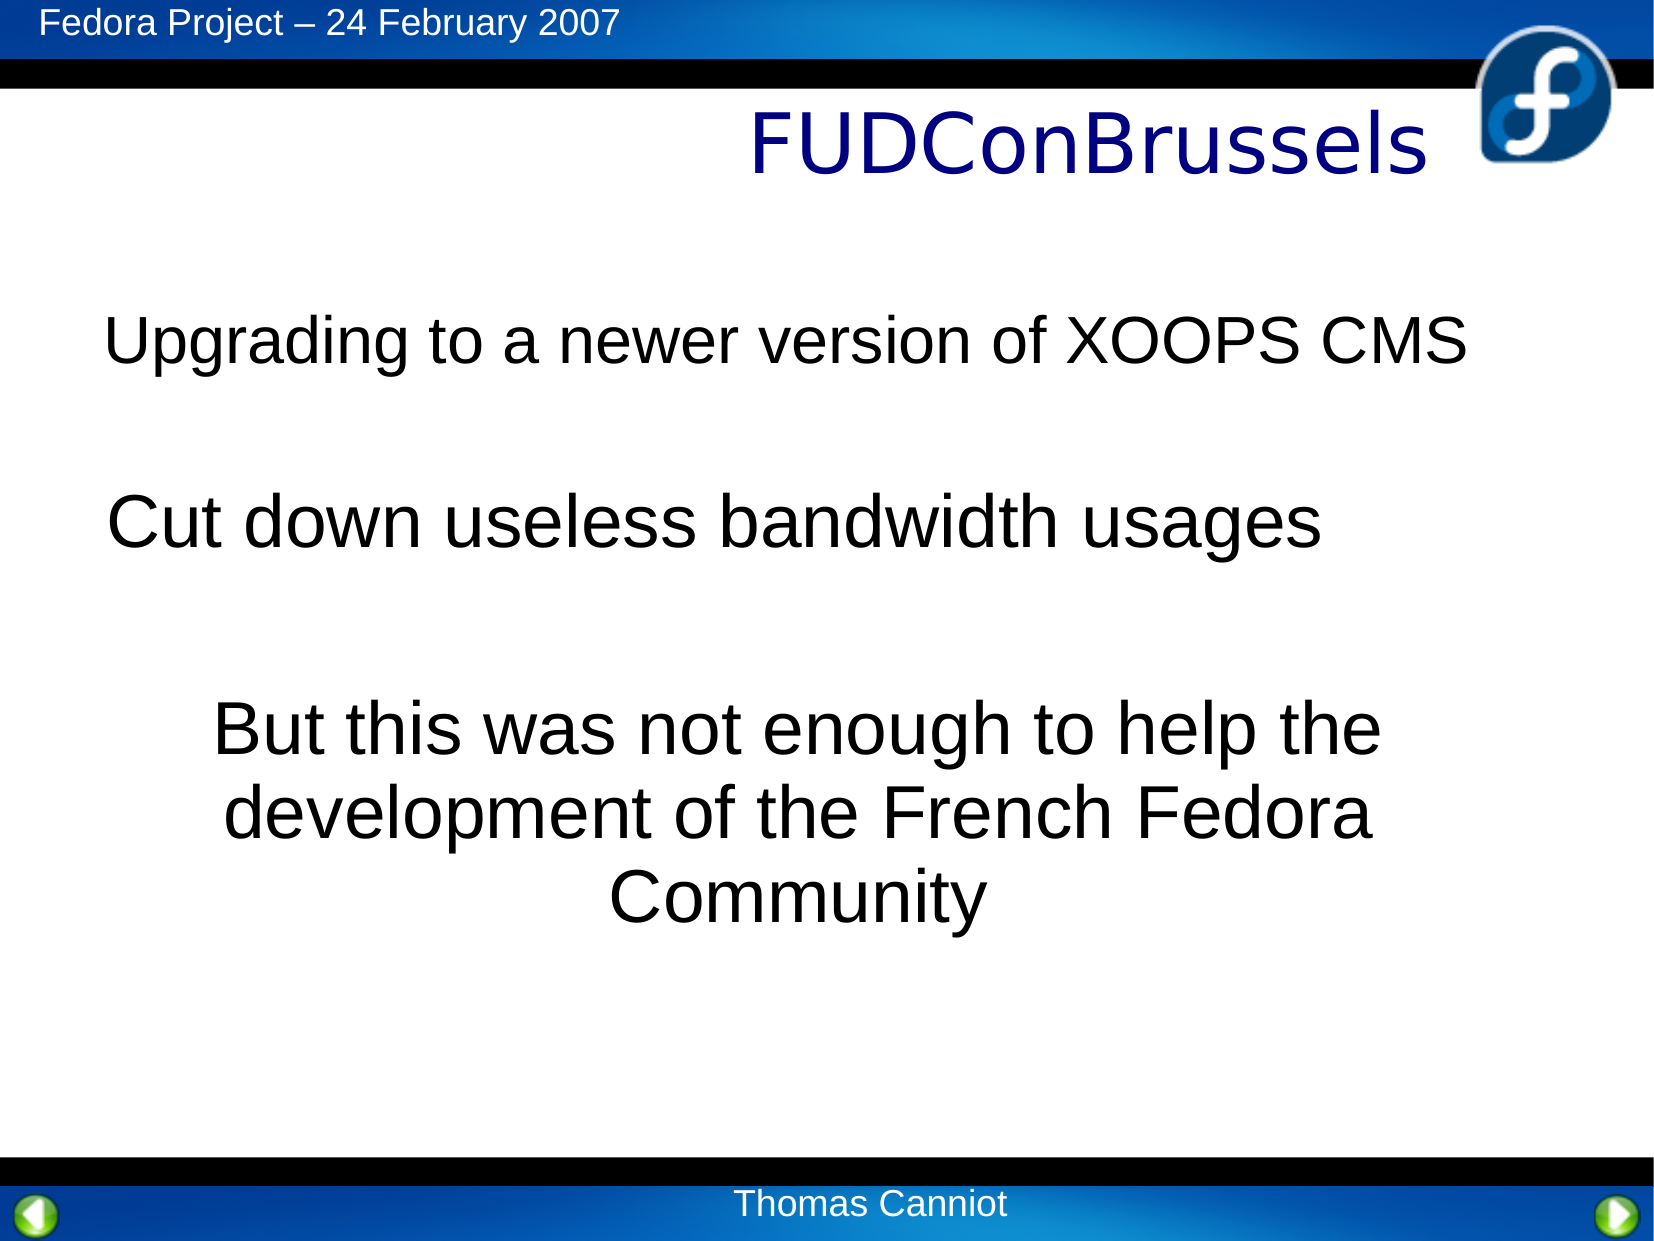

Upgrading to a newer version of XOOPS CMS
Cut down useless bandwidth usages
But this was not enough to help the development of the French Fedora Community